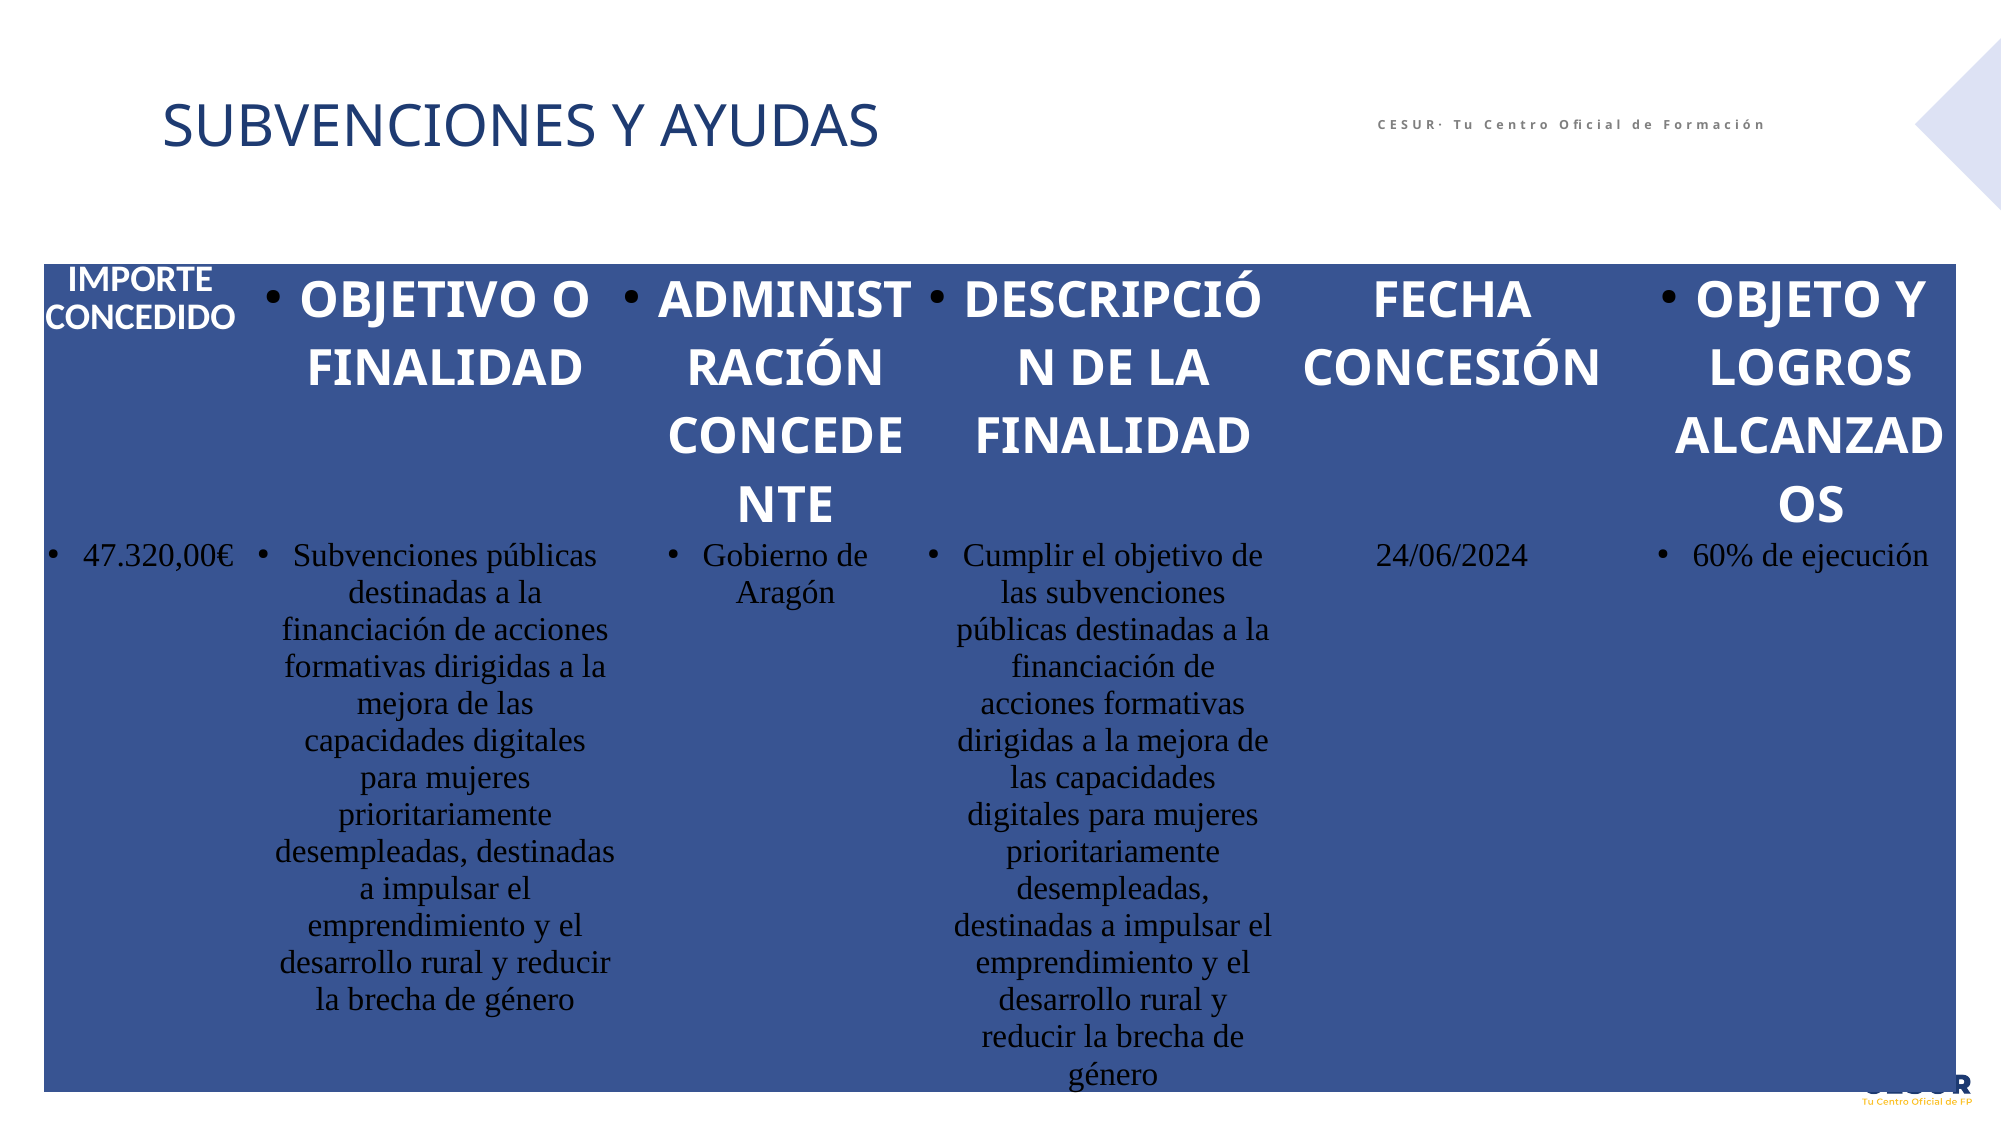

# SUBVENCIONES Y AYUDAS
| IMPORTE CONCEDIDO | OBJETIVO O FINALIDAD | ADMINISTRACIÓN CONCEDENTE | DESCRIPCIÓN DE LA FINALIDAD | FECHA CONCESIÓN | OBJETO Y LOGROS ALCANZADOS |
| --- | --- | --- | --- | --- | --- |
| 47.320,00€ | Subvenciones públicas destinadas a la financiación de acciones formativas dirigidas a la mejora de las capacidades digitales para mujeres prioritariamente desempleadas, destinadas a impulsar el emprendimiento y el desarrollo rural y reducir la brecha de género | Gobierno de Aragón | Cumplir el objetivo de las subvenciones públicas destinadas a la financiación de acciones formativas dirigidas a la mejora de las capacidades digitales para mujeres prioritariamente desempleadas, destinadas a impulsar el emprendimiento y el desarrollo rural y reducir la brecha de género | 24/06/2024 | 60% de ejecución |